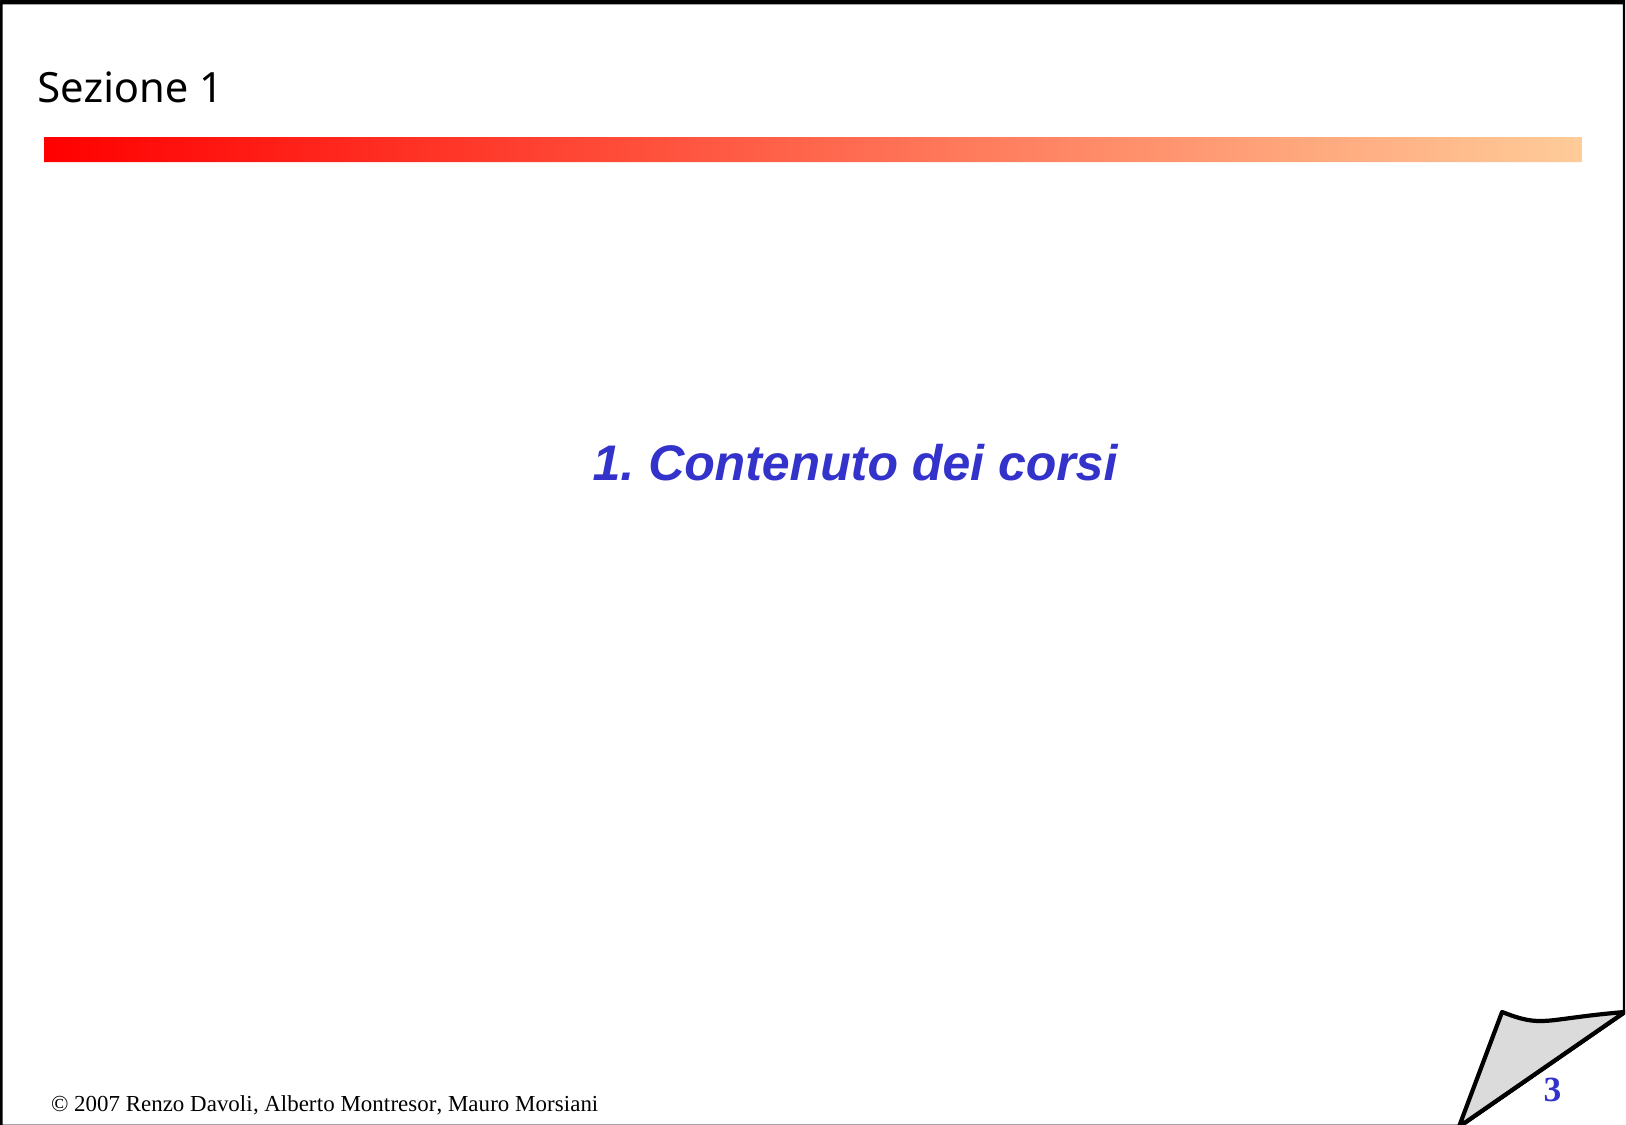

# Sezione 1
1. Contenuto dei corsi